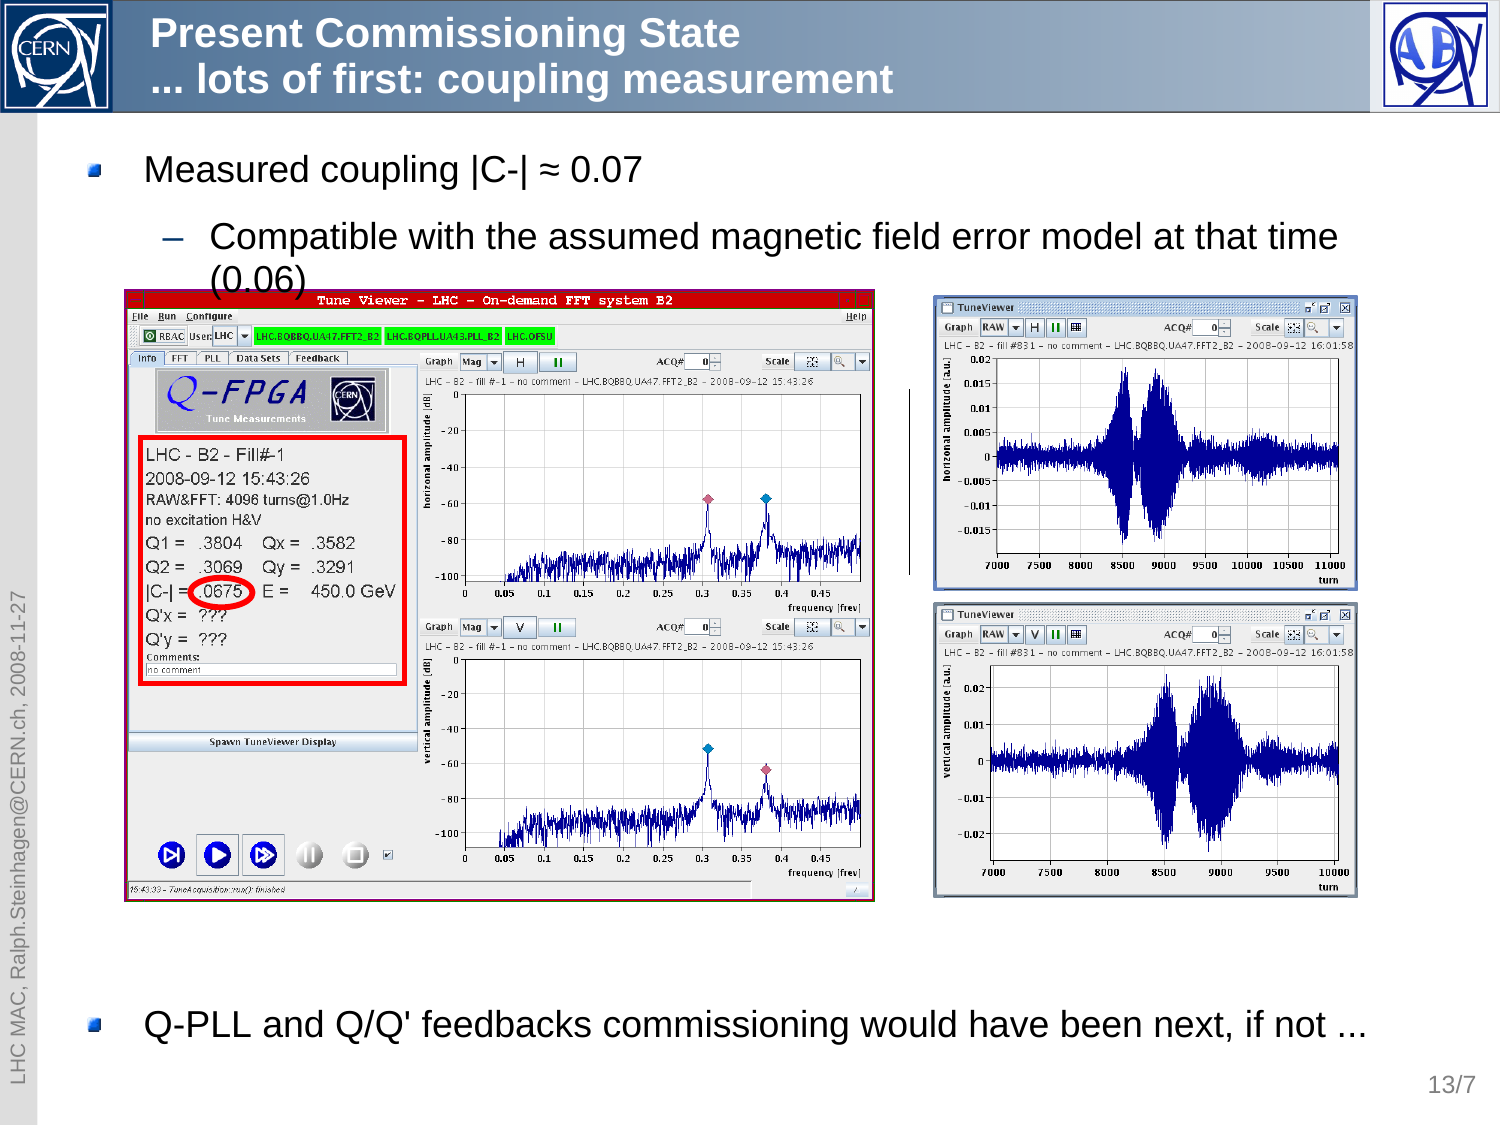

# Present Commissioning State ... lots of first: coupling measurement
Measured coupling |C-| ≈ 0.07
Compatible with the assumed magnetic field error model at that time (0.06)
Q-PLL and Q/Q' feedbacks commissioning would have been next, if not ...